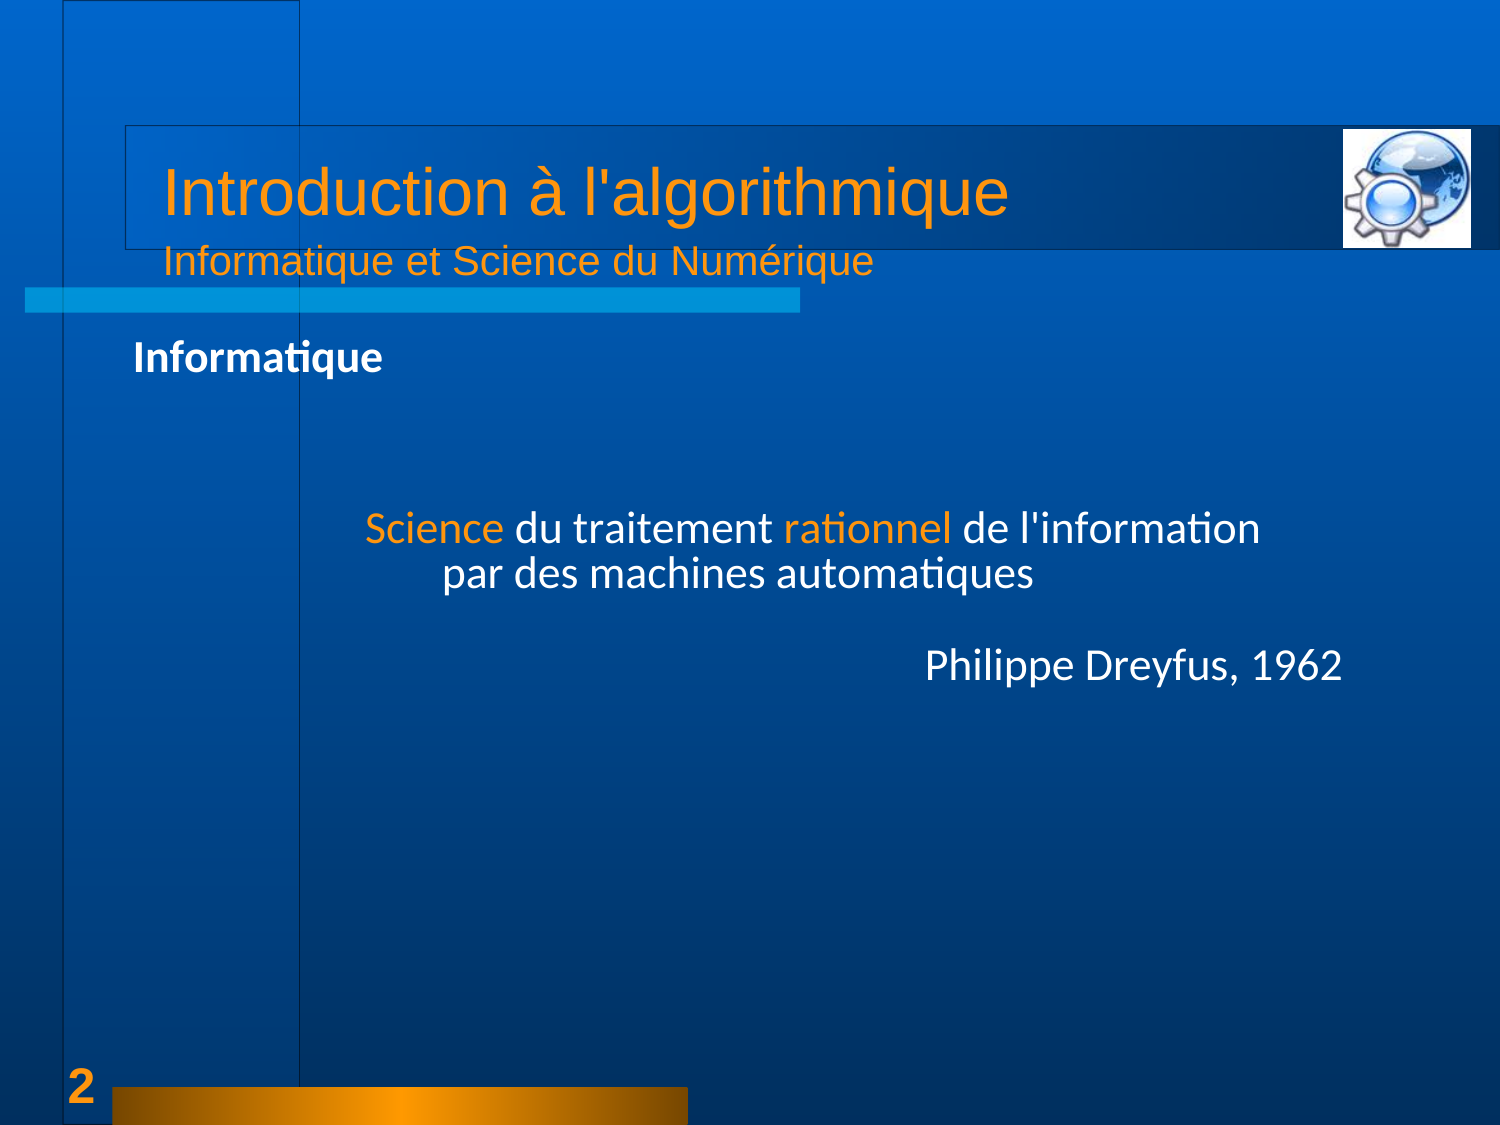

Informatique
	Science du traitement rationnel de l'information
par des machines automatiques
Philippe Dreyfus, 1962